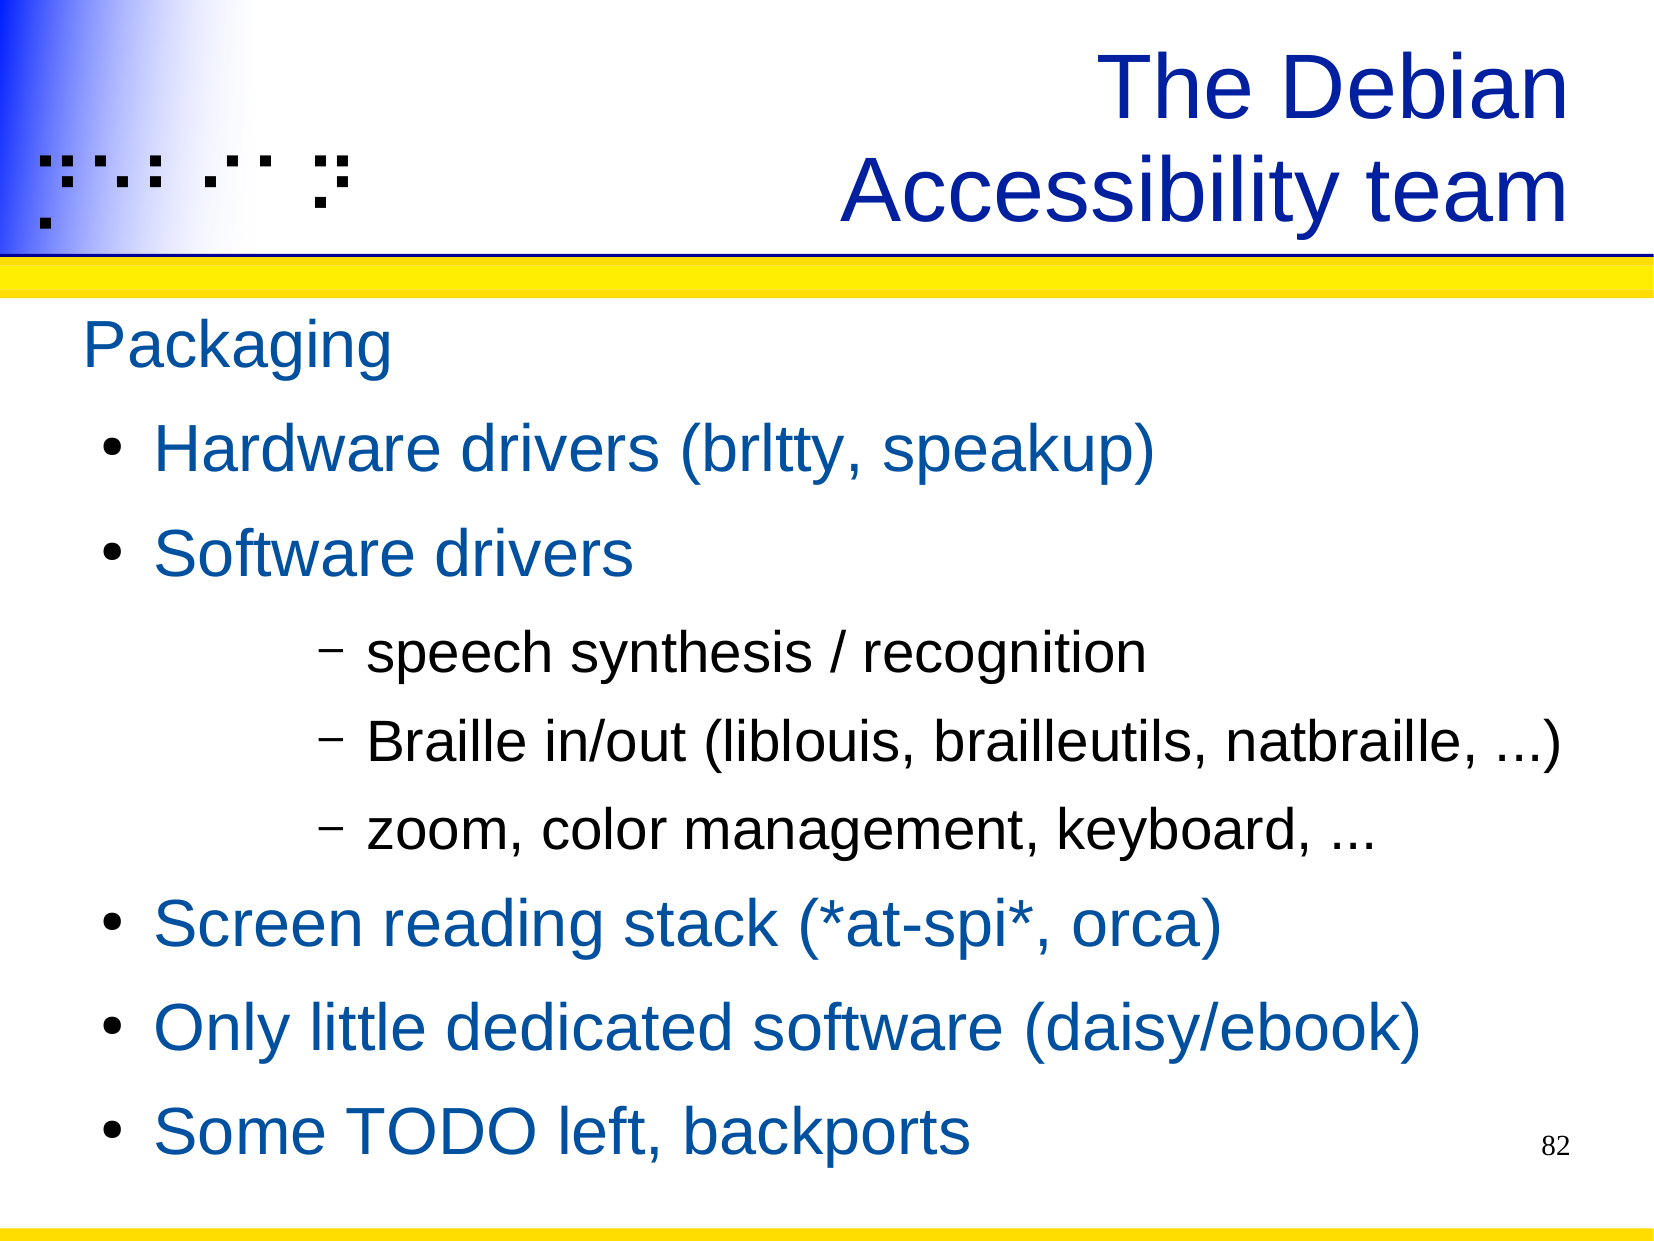

# The Debian Accessibility team
Packaging
Hardware drivers (brltty, speakup)
Software drivers
speech synthesis / recognition
Braille in/out (liblouis, brailleutils, natbraille, ...)
zoom, color management, keyboard, ...
Screen reading stack (*at-spi*, orca)
Only little dedicated software (daisy/ebook)
Some TODO left, backports
82